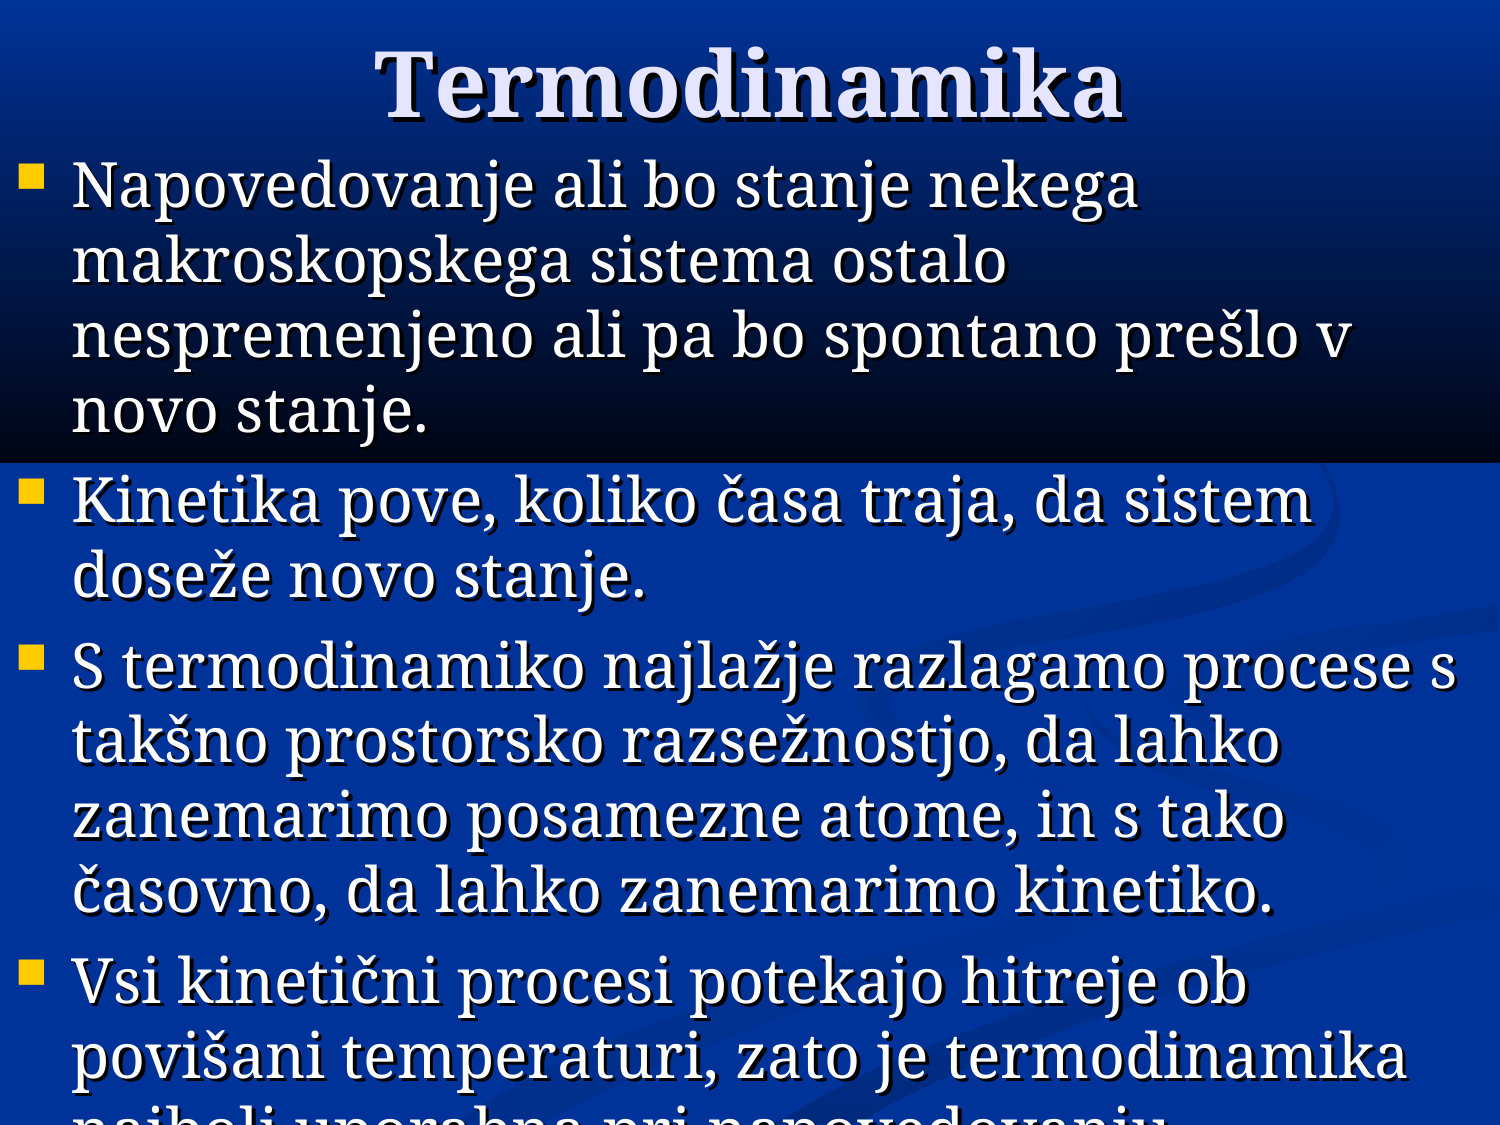

# Termodinamika
Napovedovanje ali bo stanje nekega makroskopskega sistema ostalo nespremenjeno ali pa bo spontano prešlo v novo stanje.
Kinetika pove, koliko časa traja, da sistem doseže novo stanje.
S termodinamiko najlažje razlagamo procese s takšno prostorsko razsežnostjo, da lahko zanemarimo posamezne atome, in s tako časovno, da lahko zanemarimo kinetiko.
Vsi kinetični procesi potekajo hitreje ob povišani temperaturi, zato je termodinamika najbolj uporabna pri napovedovanju visokotemperaturnih geoloških pojavov (taljenje, metamorfoza).